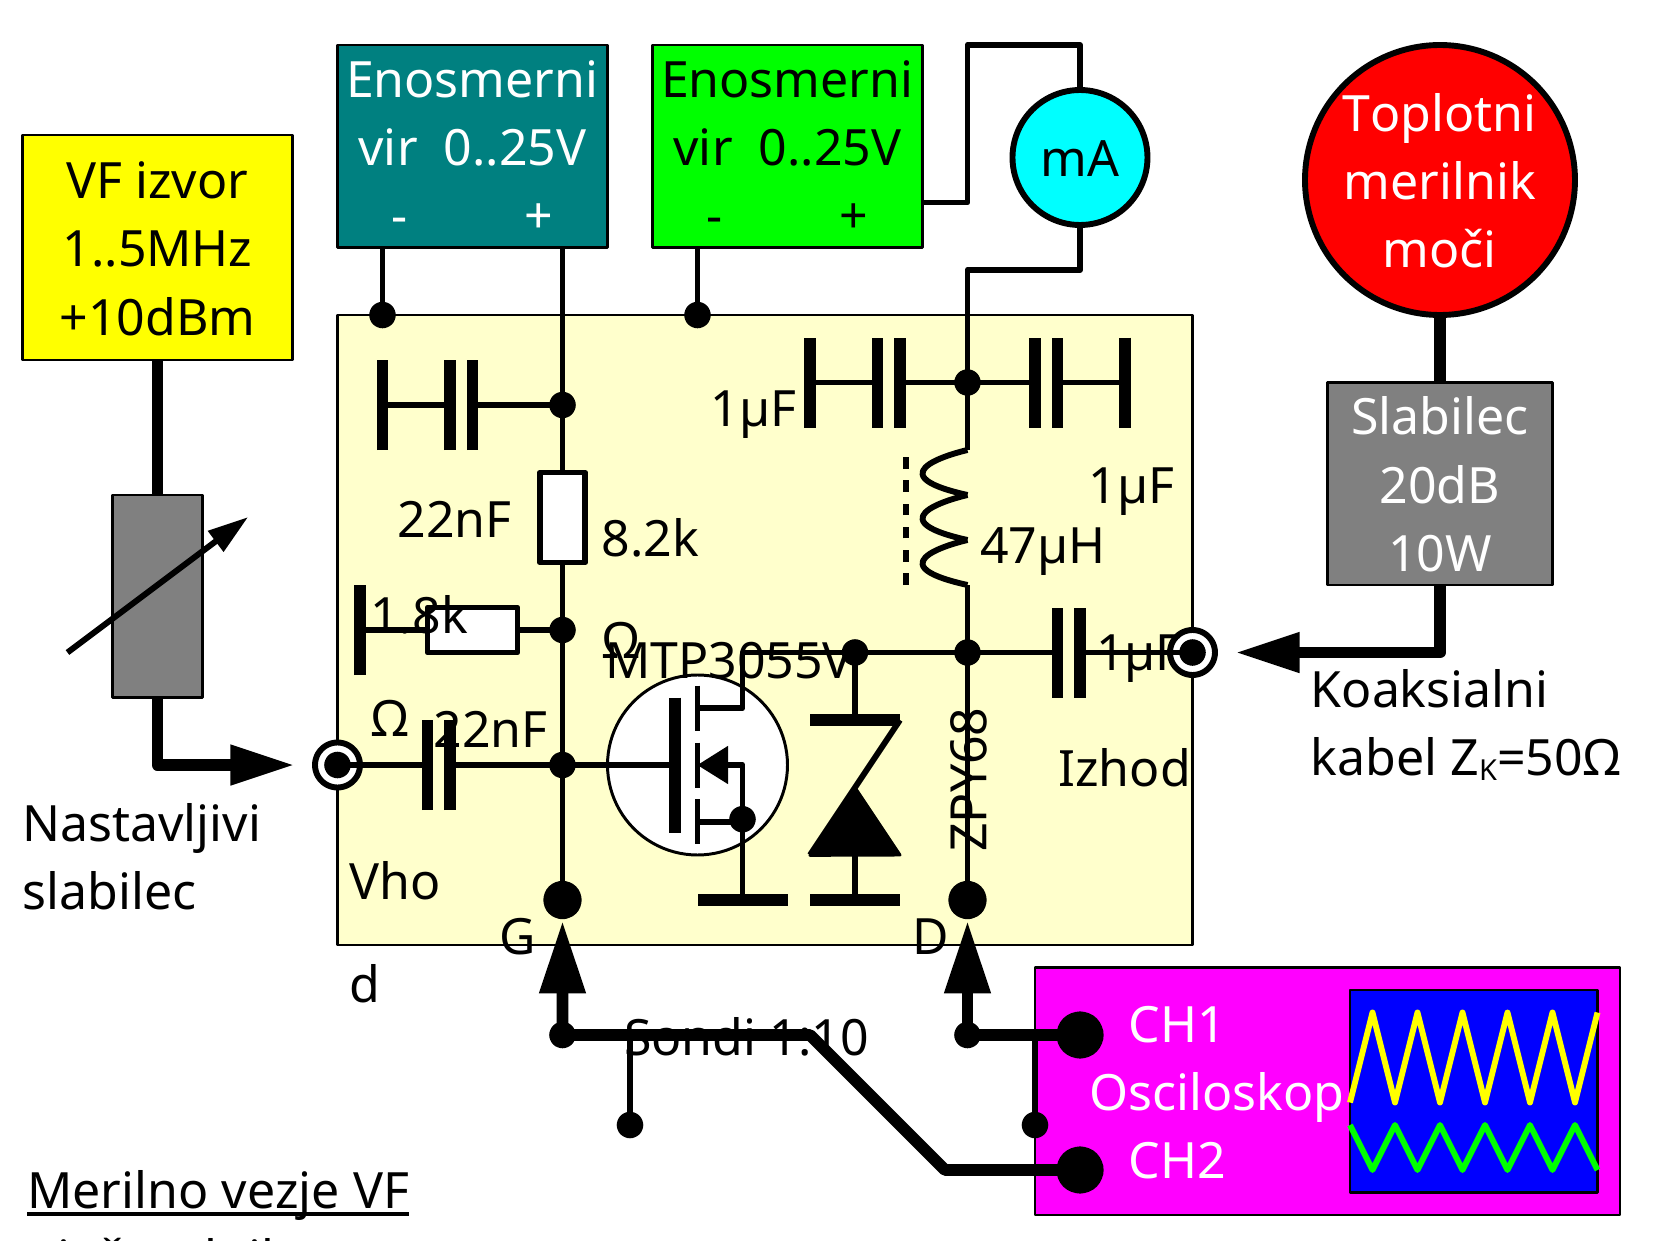

Enosmerni
vir 0..25V
- +
Enosmerni
vir 0..25V
- +
Toplotni
merilnik
moči
mA
VF izvor
1..5MHz
+10dBm
1μF
Slabilec
20dB
10W
1μF
22nF
8.2kΩ
47μH
1.8kΩ
1μF
MTP3055V
Koaksialni
kabel ZK=50Ω
22nF
Izhod
ZPY68
Nastavljivi
slabilec
Vhod
G D
Sondi 1:10
 CH1
Osciloskop
 CH2
Merilno vezje VF ojačevalnika